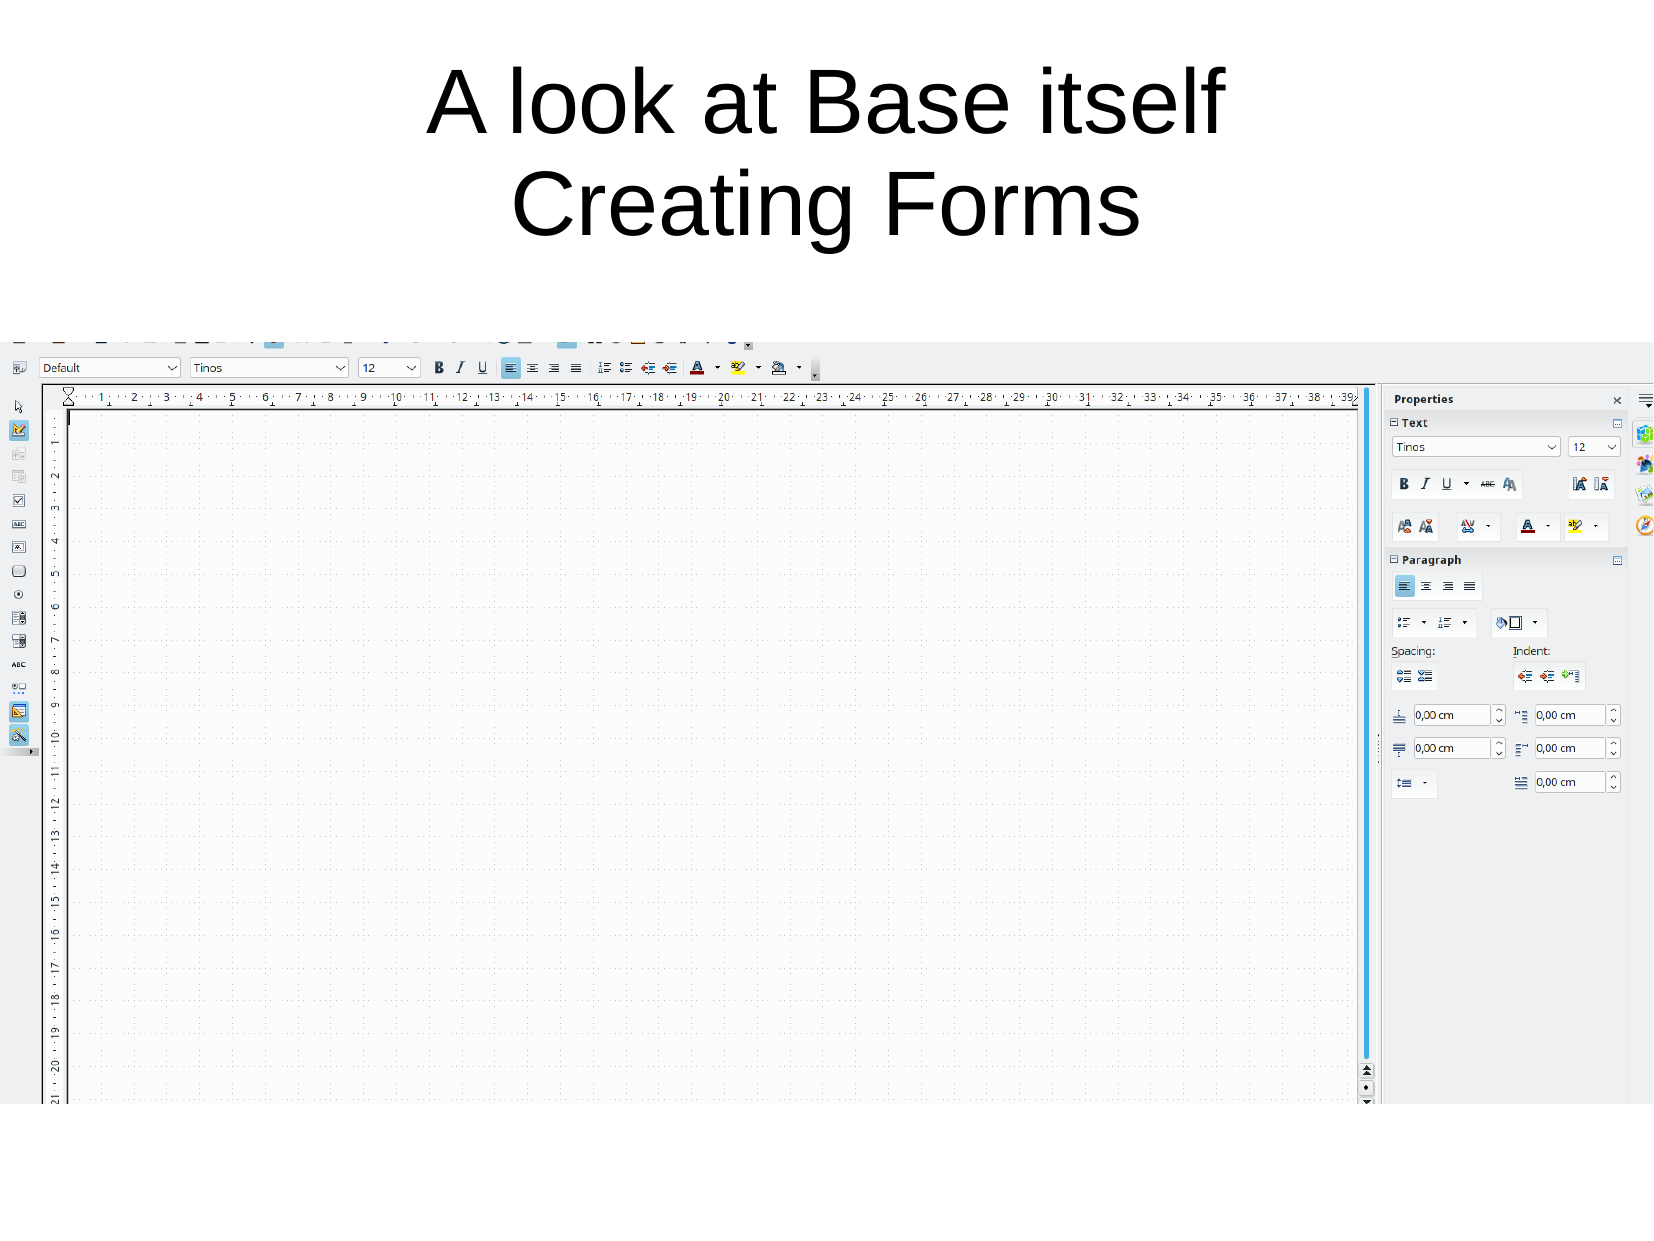

# A look at Base itself Creating Forms